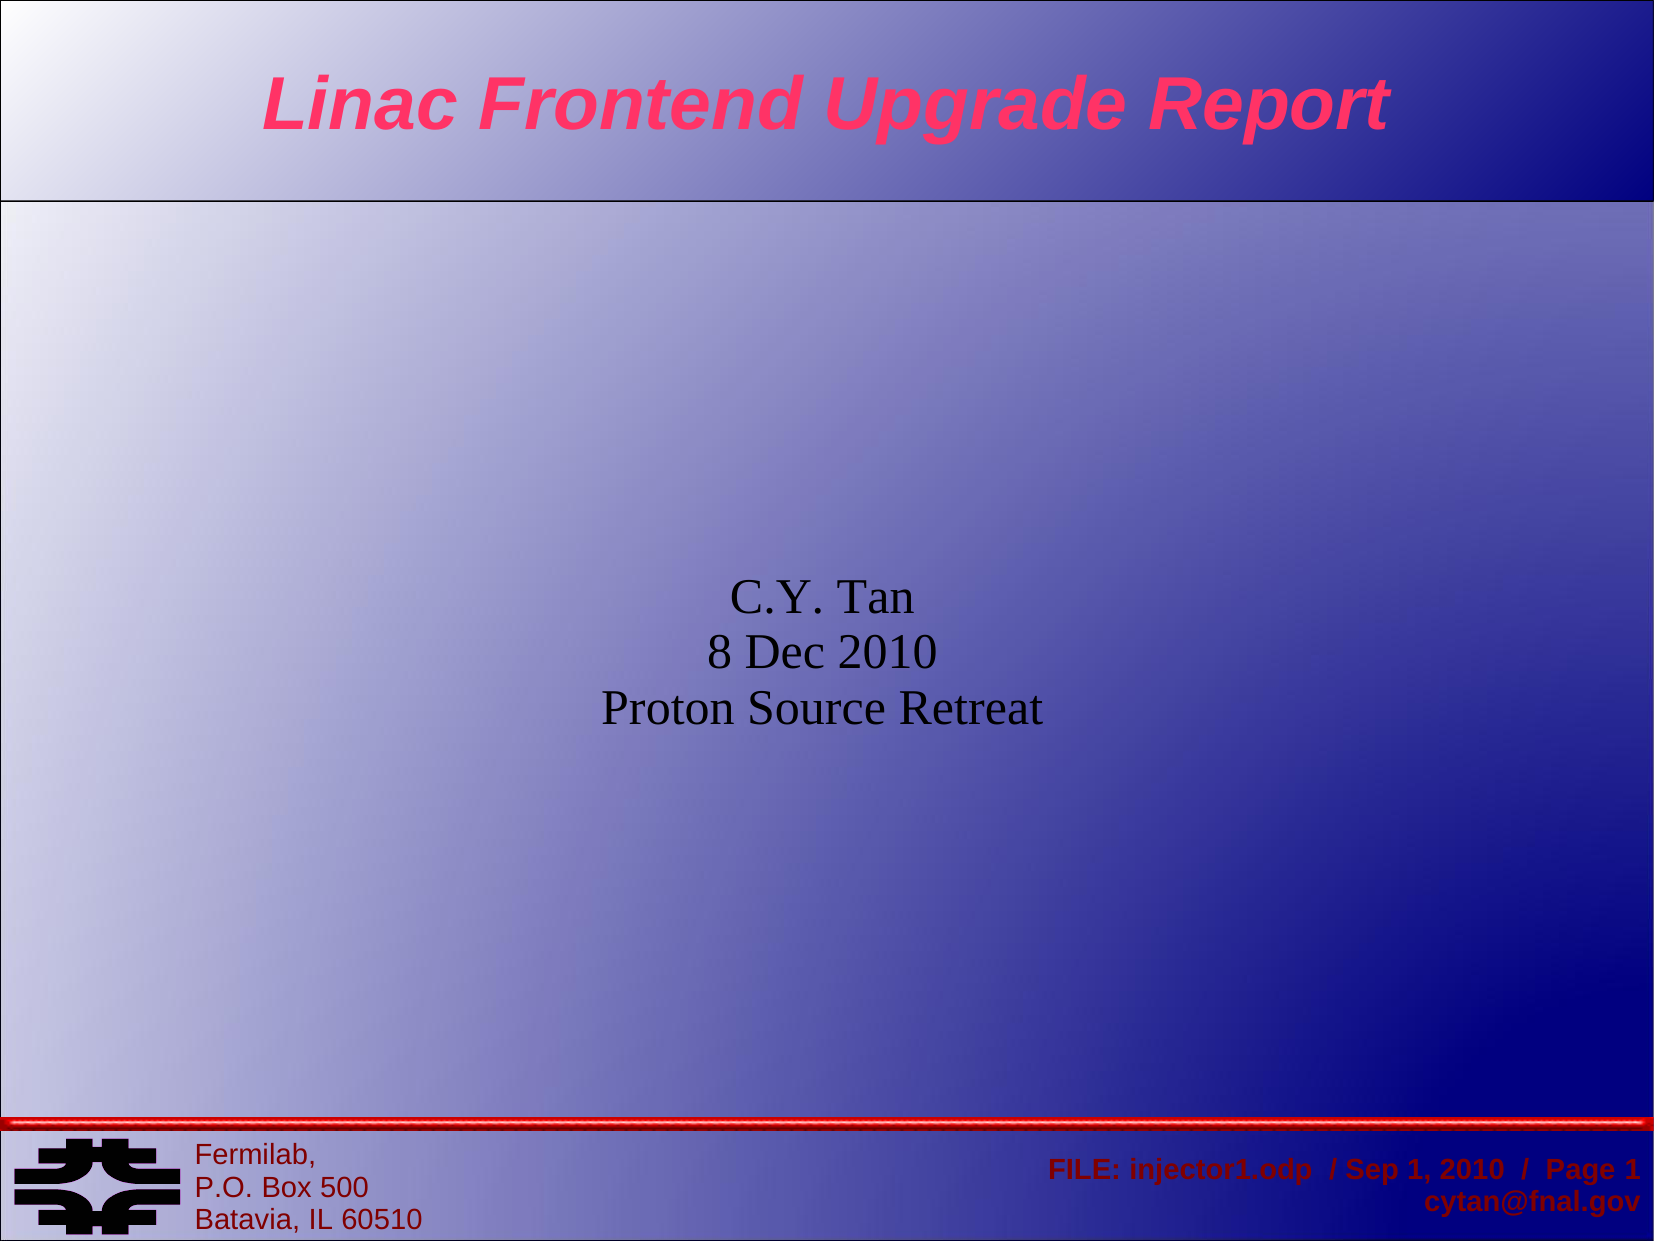

# Linac Frontend Upgrade Report
C.Y. Tan
8 Dec 2010
Proton Source Retreat